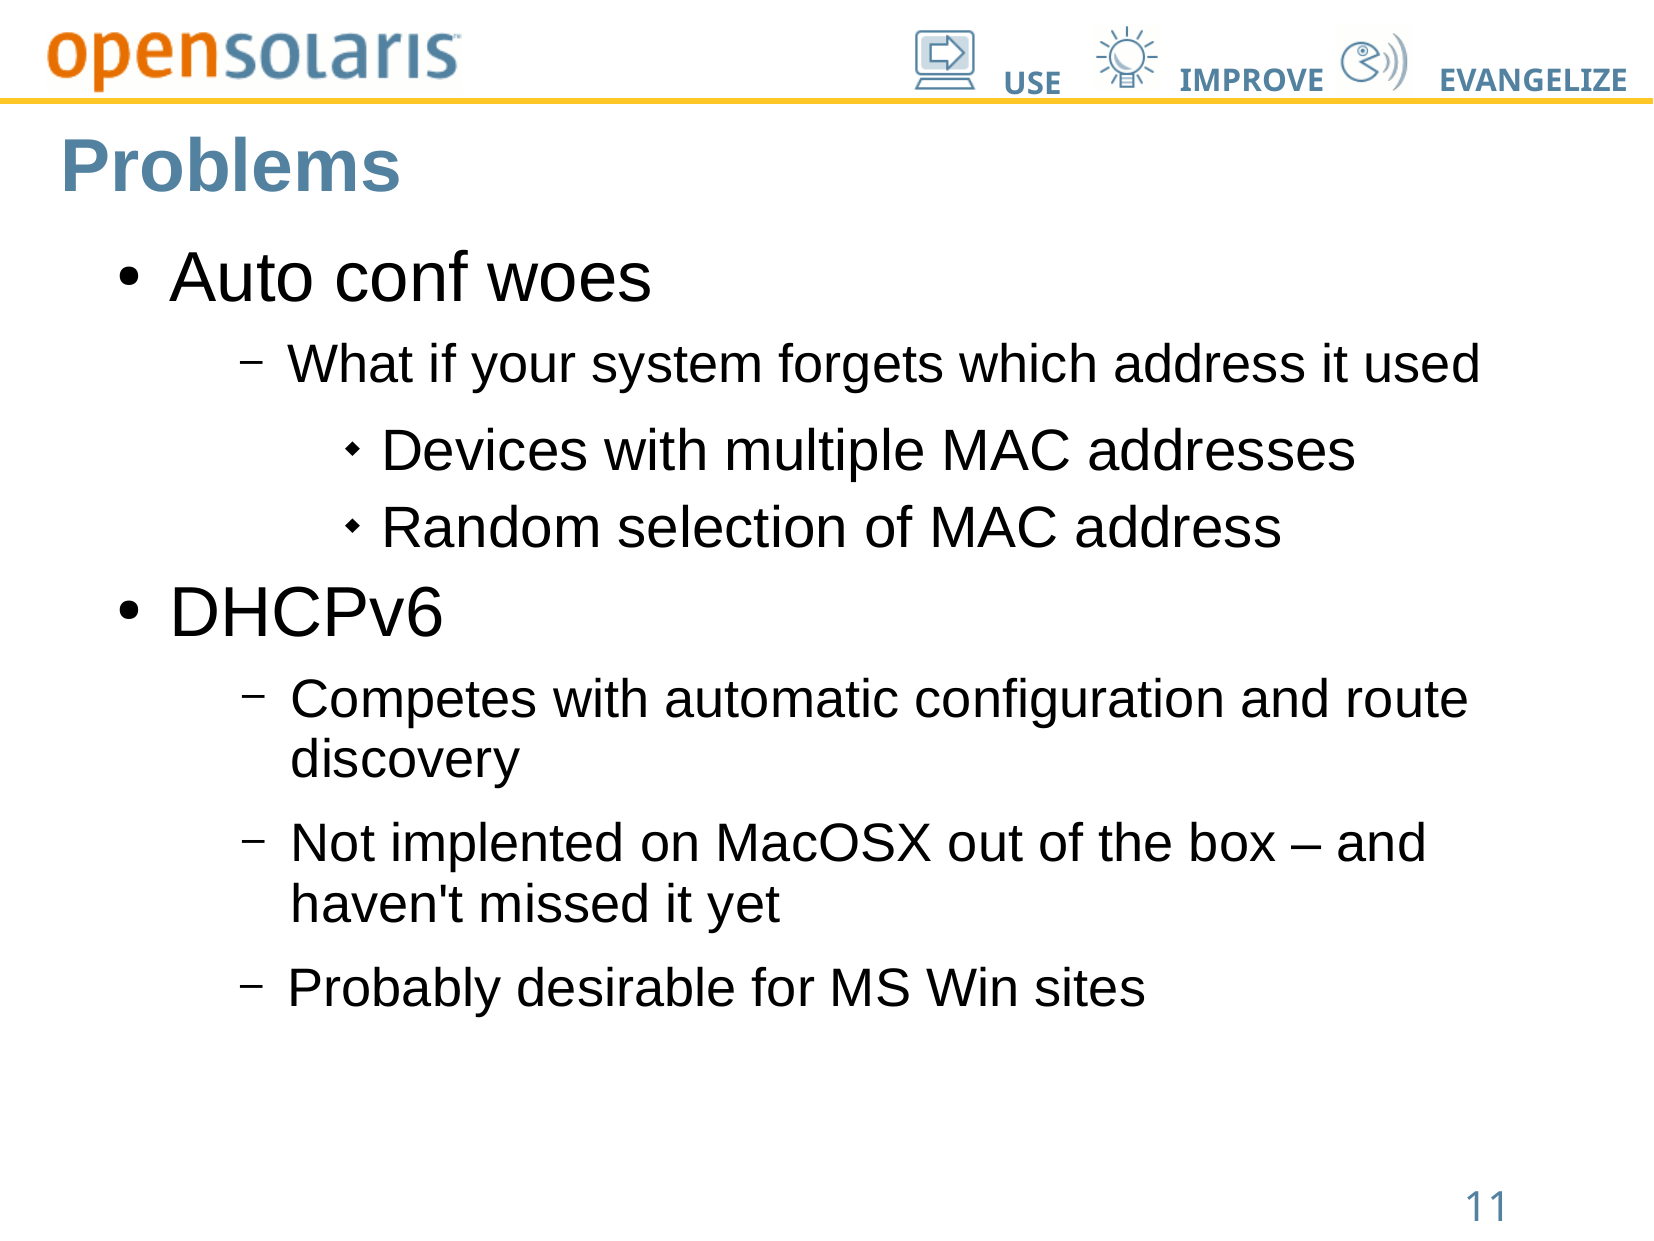

# Problems
Auto conf woes
What if your system forgets which address it used
Devices with multiple MAC addresses
Random selection of MAC address
DHCPv6
Competes with automatic configuration and route discovery
Not implented on MacOSX out of the box – and haven't missed it yet
Probably desirable for MS Win sites